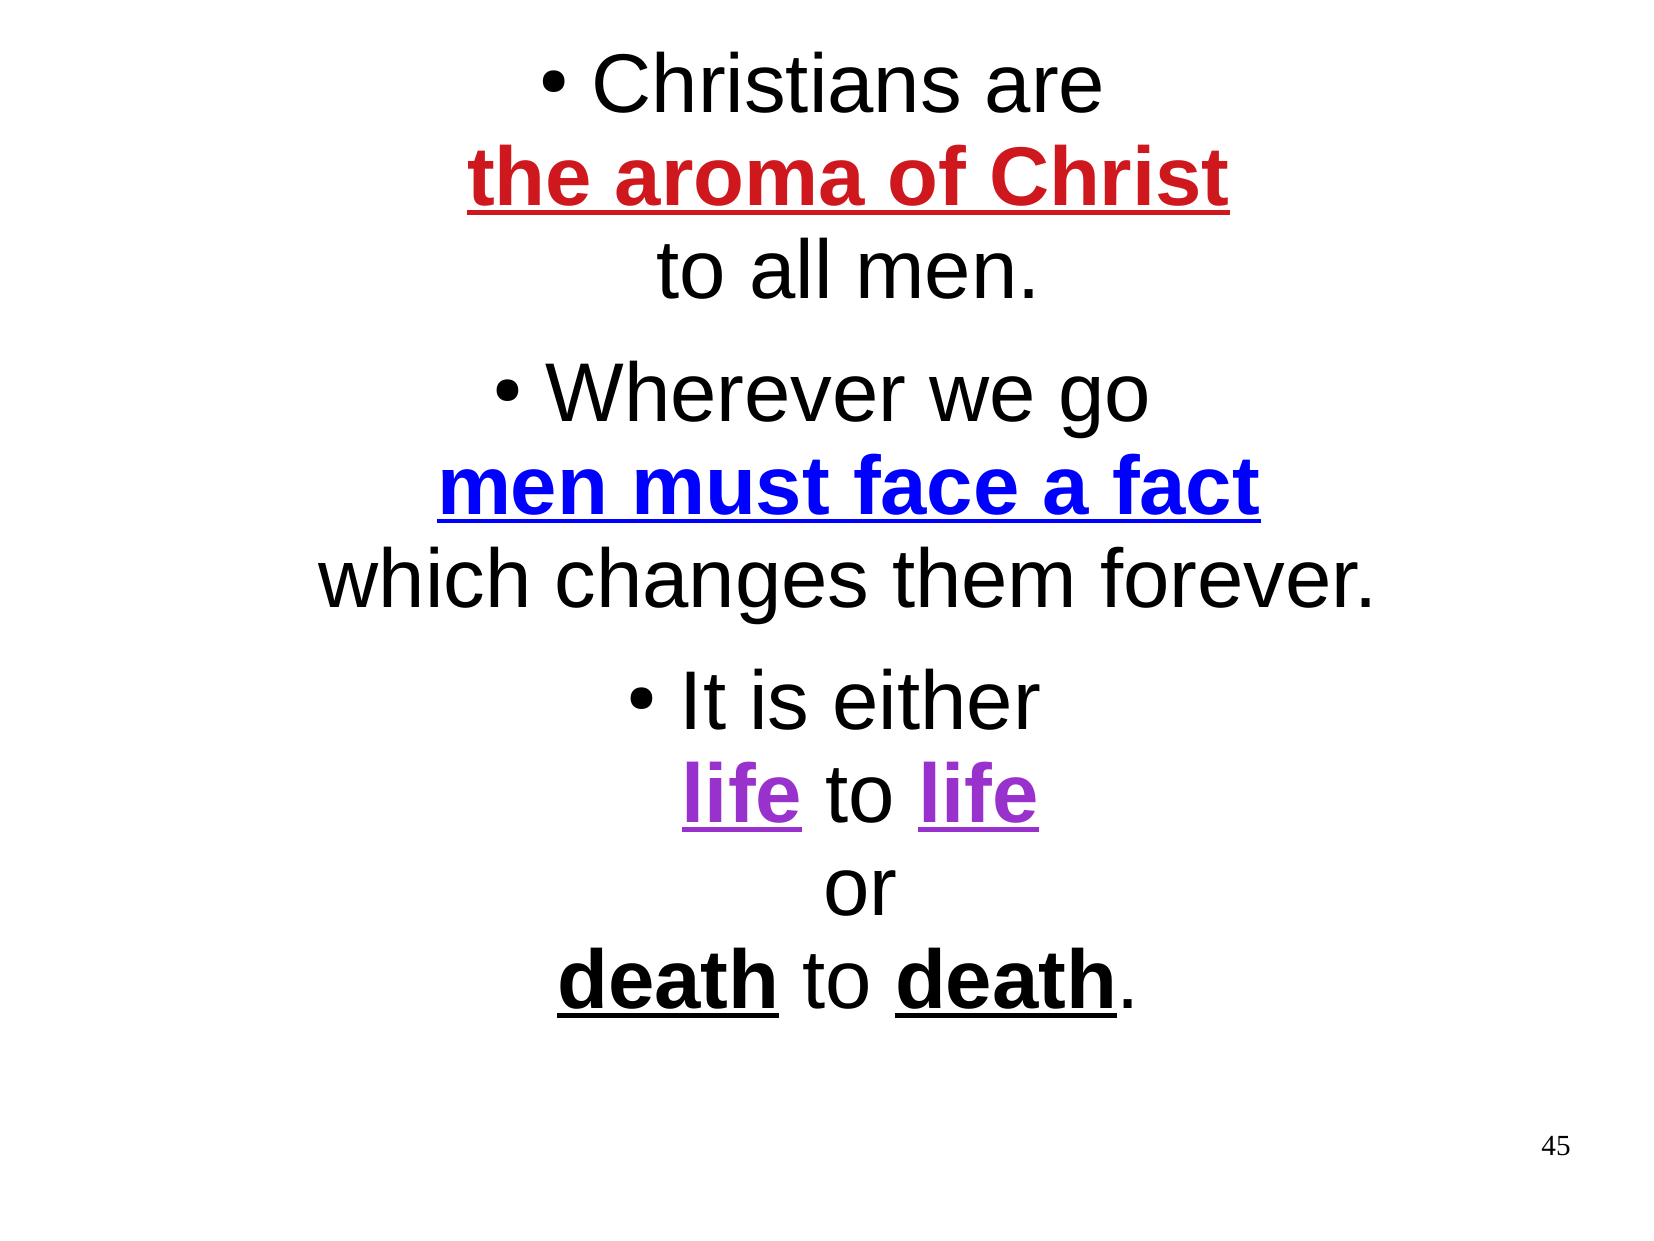

# Christians are the aroma of Christ to all men.
Wherever we go
men must face a fact
which changes them forever.
It is either
life to life
or
death to death.
45